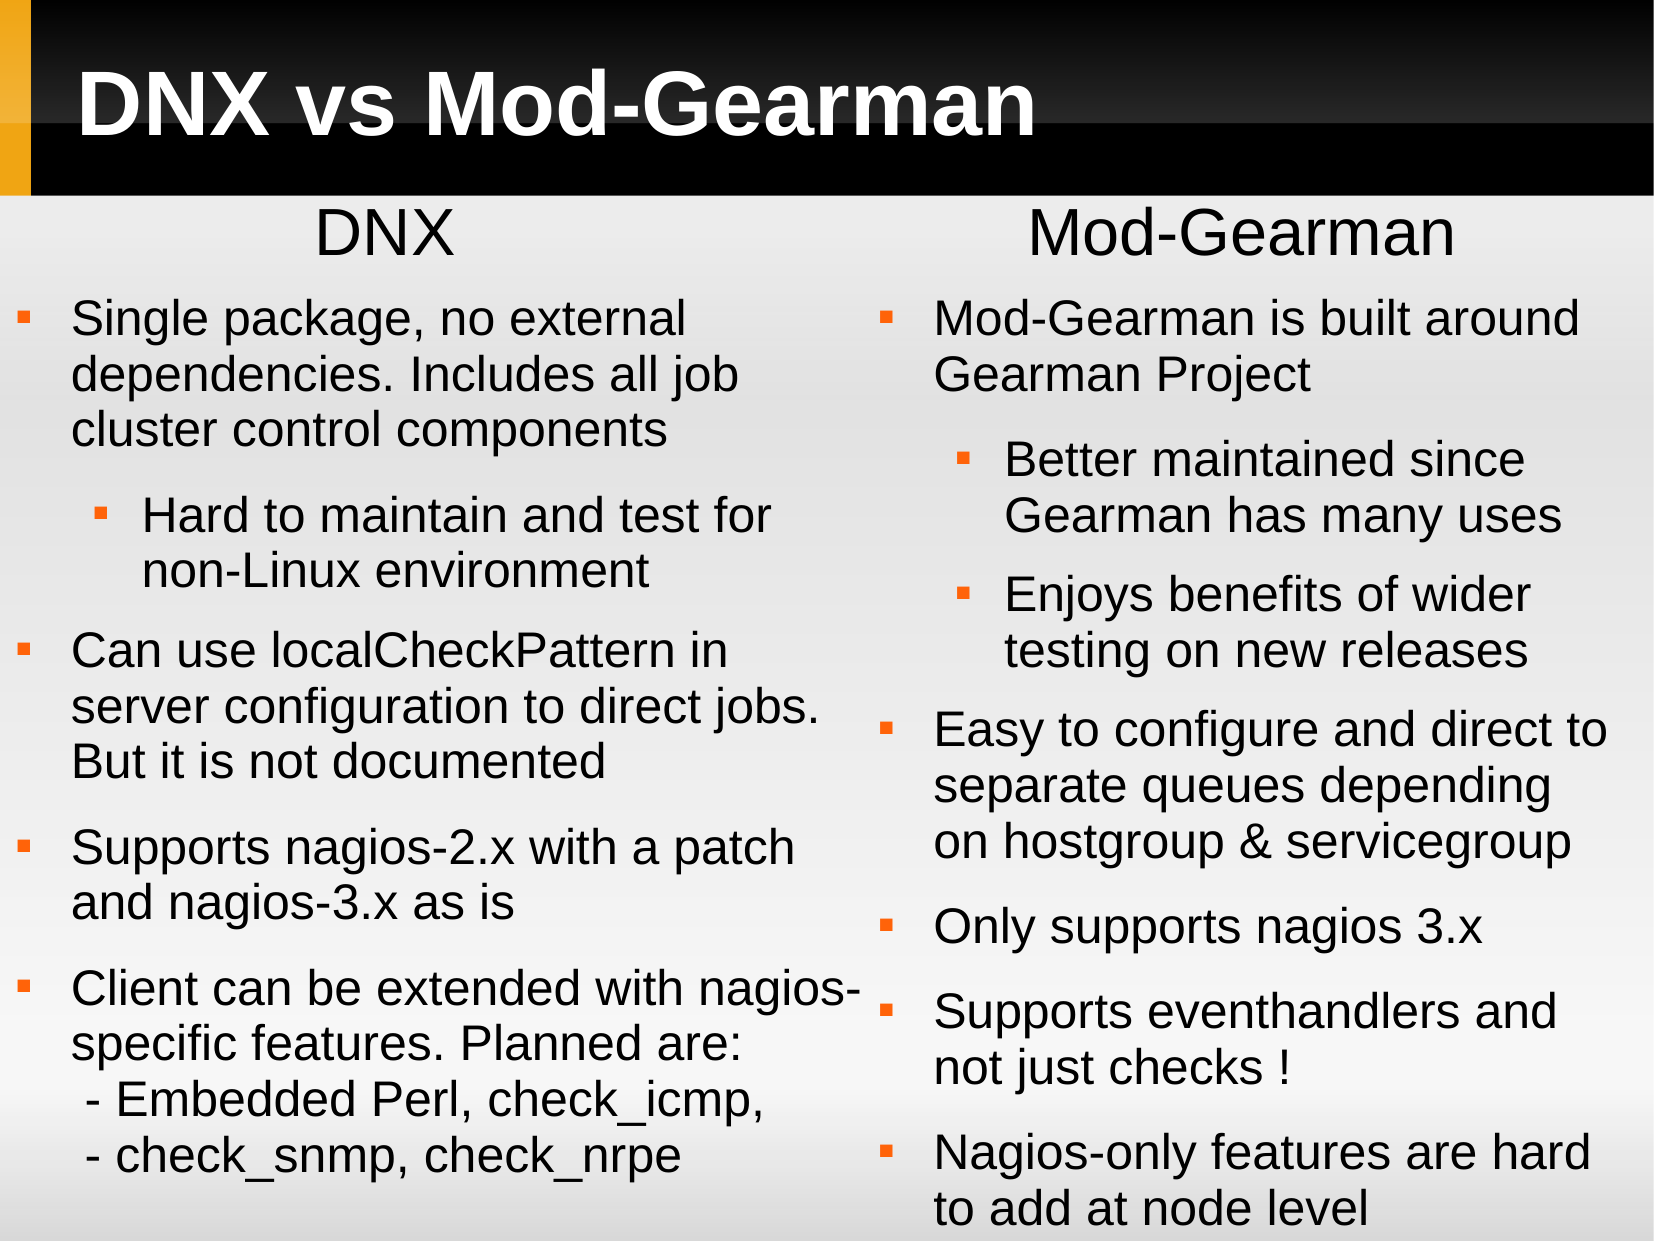

# DNX vs Mod-Gearman
DNX
Mod-Gearman
Single package, no external dependencies. Includes all job cluster control components
Hard to maintain and test for non-Linux environment
Can use localCheckPattern in server configuration to direct jobs. But it is not documented
Supports nagios-2.x with a patch and nagios-3.x as is
Client can be extended with nagios- specific features. Planned are:
 - Embedded Perl, check_icmp,
 - check_snmp, check_nrpe
Mod-Gearman is built around Gearman Project
Better maintained since Gearman has many uses
Enjoys benefits of wider testing on new releases
Easy to configure and direct to separate queues depending on hostgroup & servicegroup
Only supports nagios 3.x
Supports eventhandlers and not just checks !
Nagios-only features are hard to add at node level